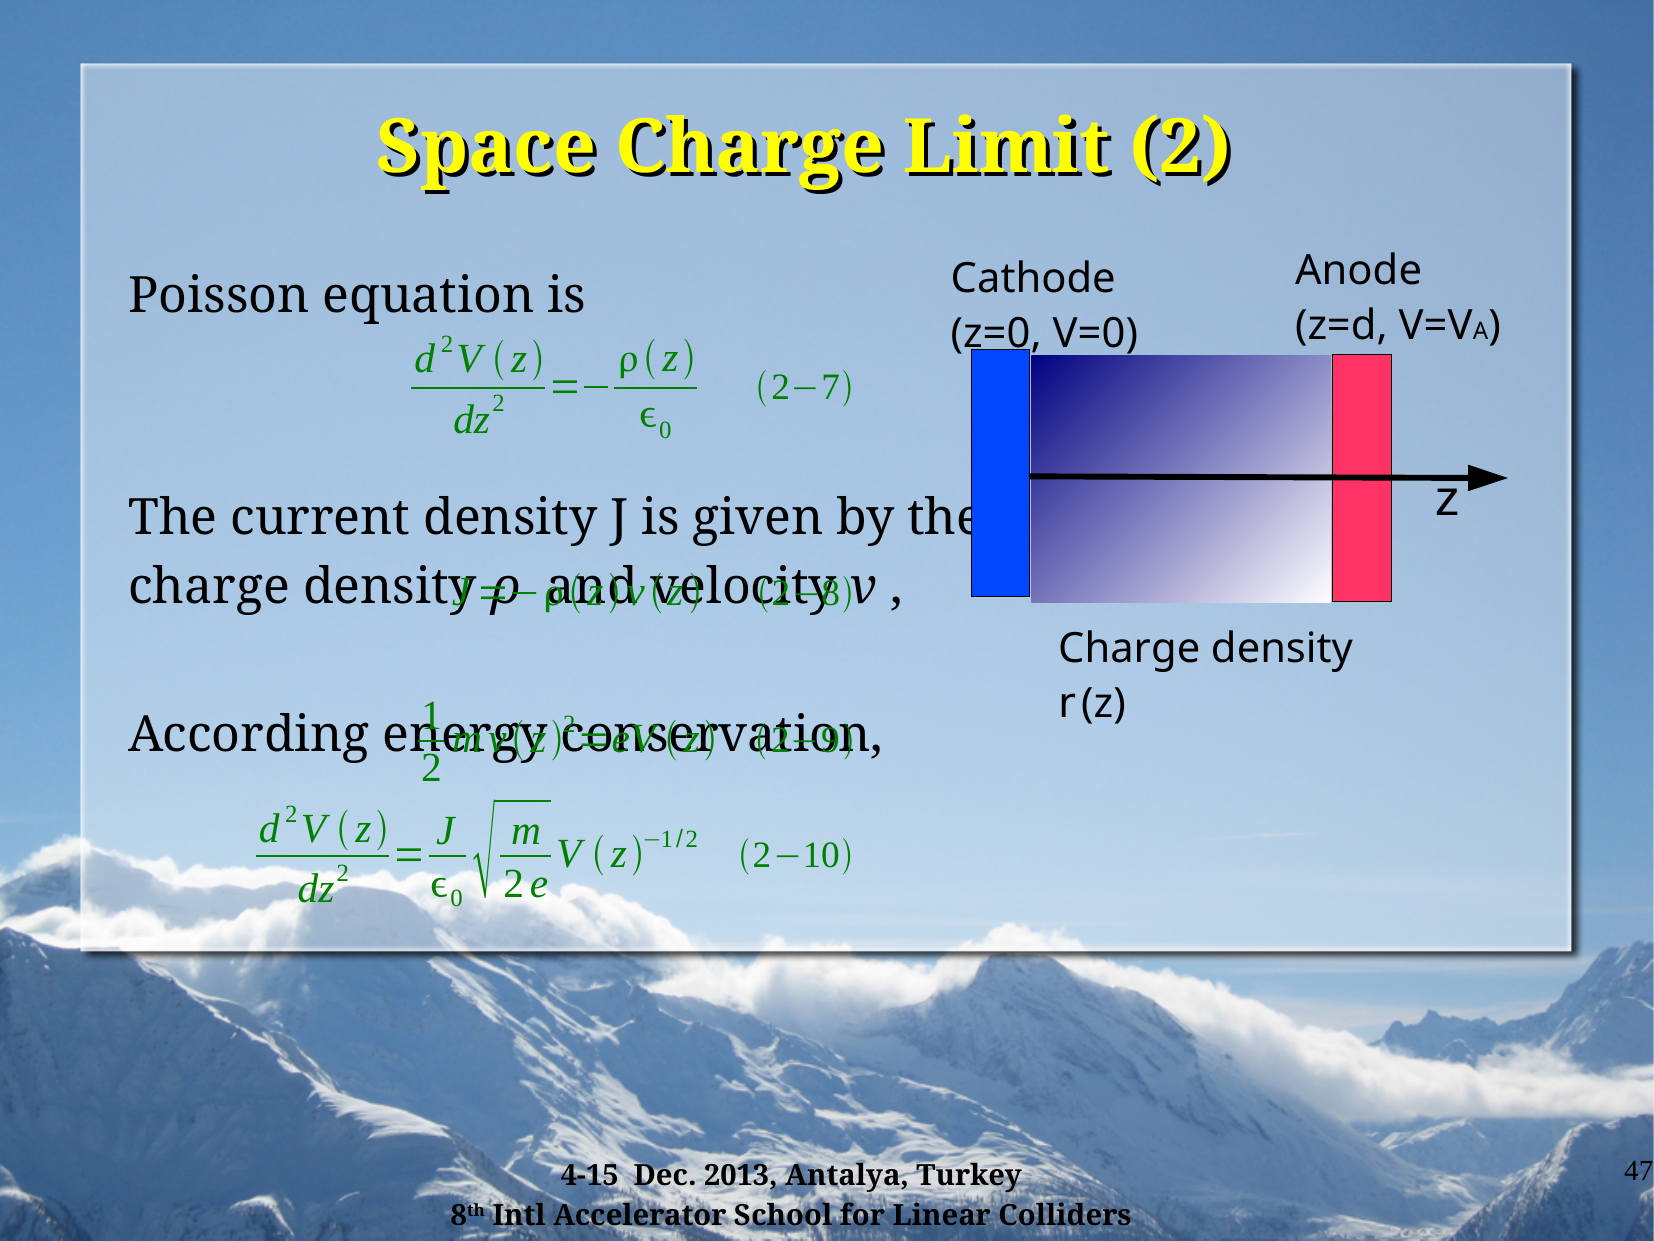

# Space Charge Limit (2)
Anode
(z=d, V=VA)
Cathode
(z=0, V=0)
Poisson equation is
The current density J is given by the
charge density ρ and velocity v ,
According energy conservation,
z
Charge density
r(z)
47